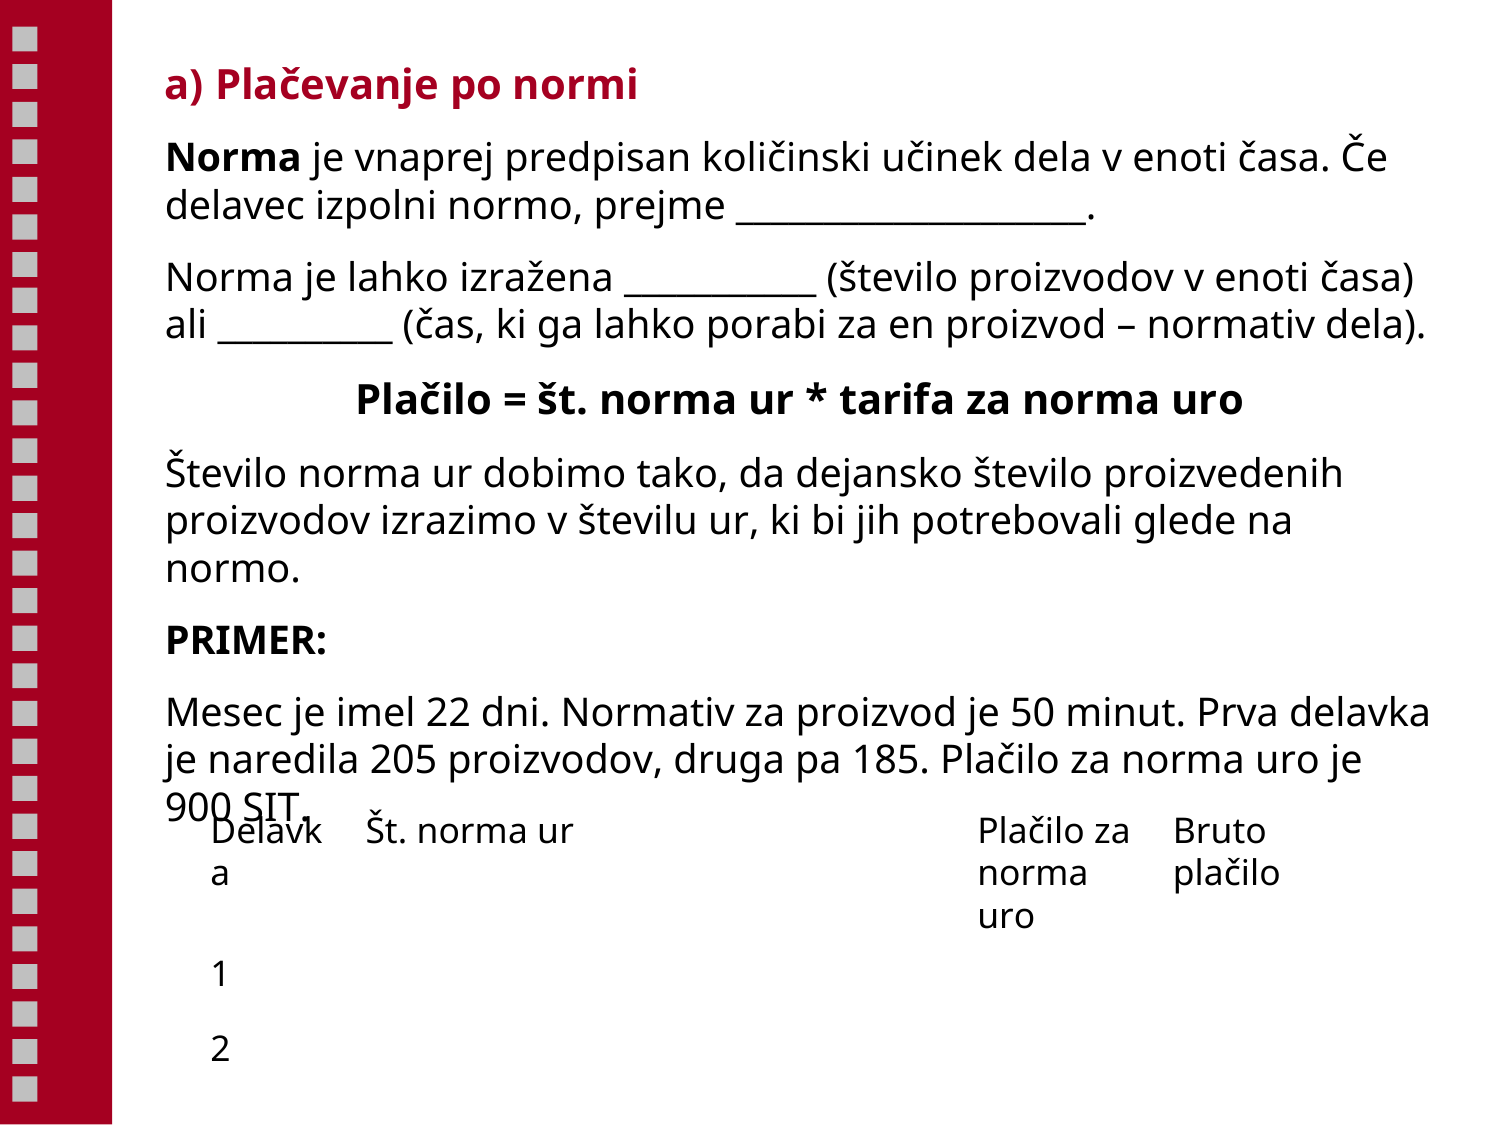

Plačevanje po normi
Norma je vnaprej predpisan količinski učinek dela v enoti časa. Če delavec izpolni normo, prejme ____________________.
Norma je lahko izražena ___________ (število proizvodov v enoti časa) ali __________ (čas, ki ga lahko porabi za en proizvod – normativ dela).
Plačilo = št. norma ur * tarifa za norma uro
Število norma ur dobimo tako, da dejansko število proizvedenih proizvodov izrazimo v številu ur, ki bi jih potrebovali glede na normo.
PRIMER:
Mesec je imel 22 dni. Normativ za proizvod je 50 minut. Prva delavka je naredila 205 proizvodov, druga pa 185. Plačilo za norma uro je 900 SIT.
| Delavka | Št. norma ur | Plačilo za norma uro | Bruto plačilo |
| --- | --- | --- | --- |
| 1 | | | |
| 2 | | | |